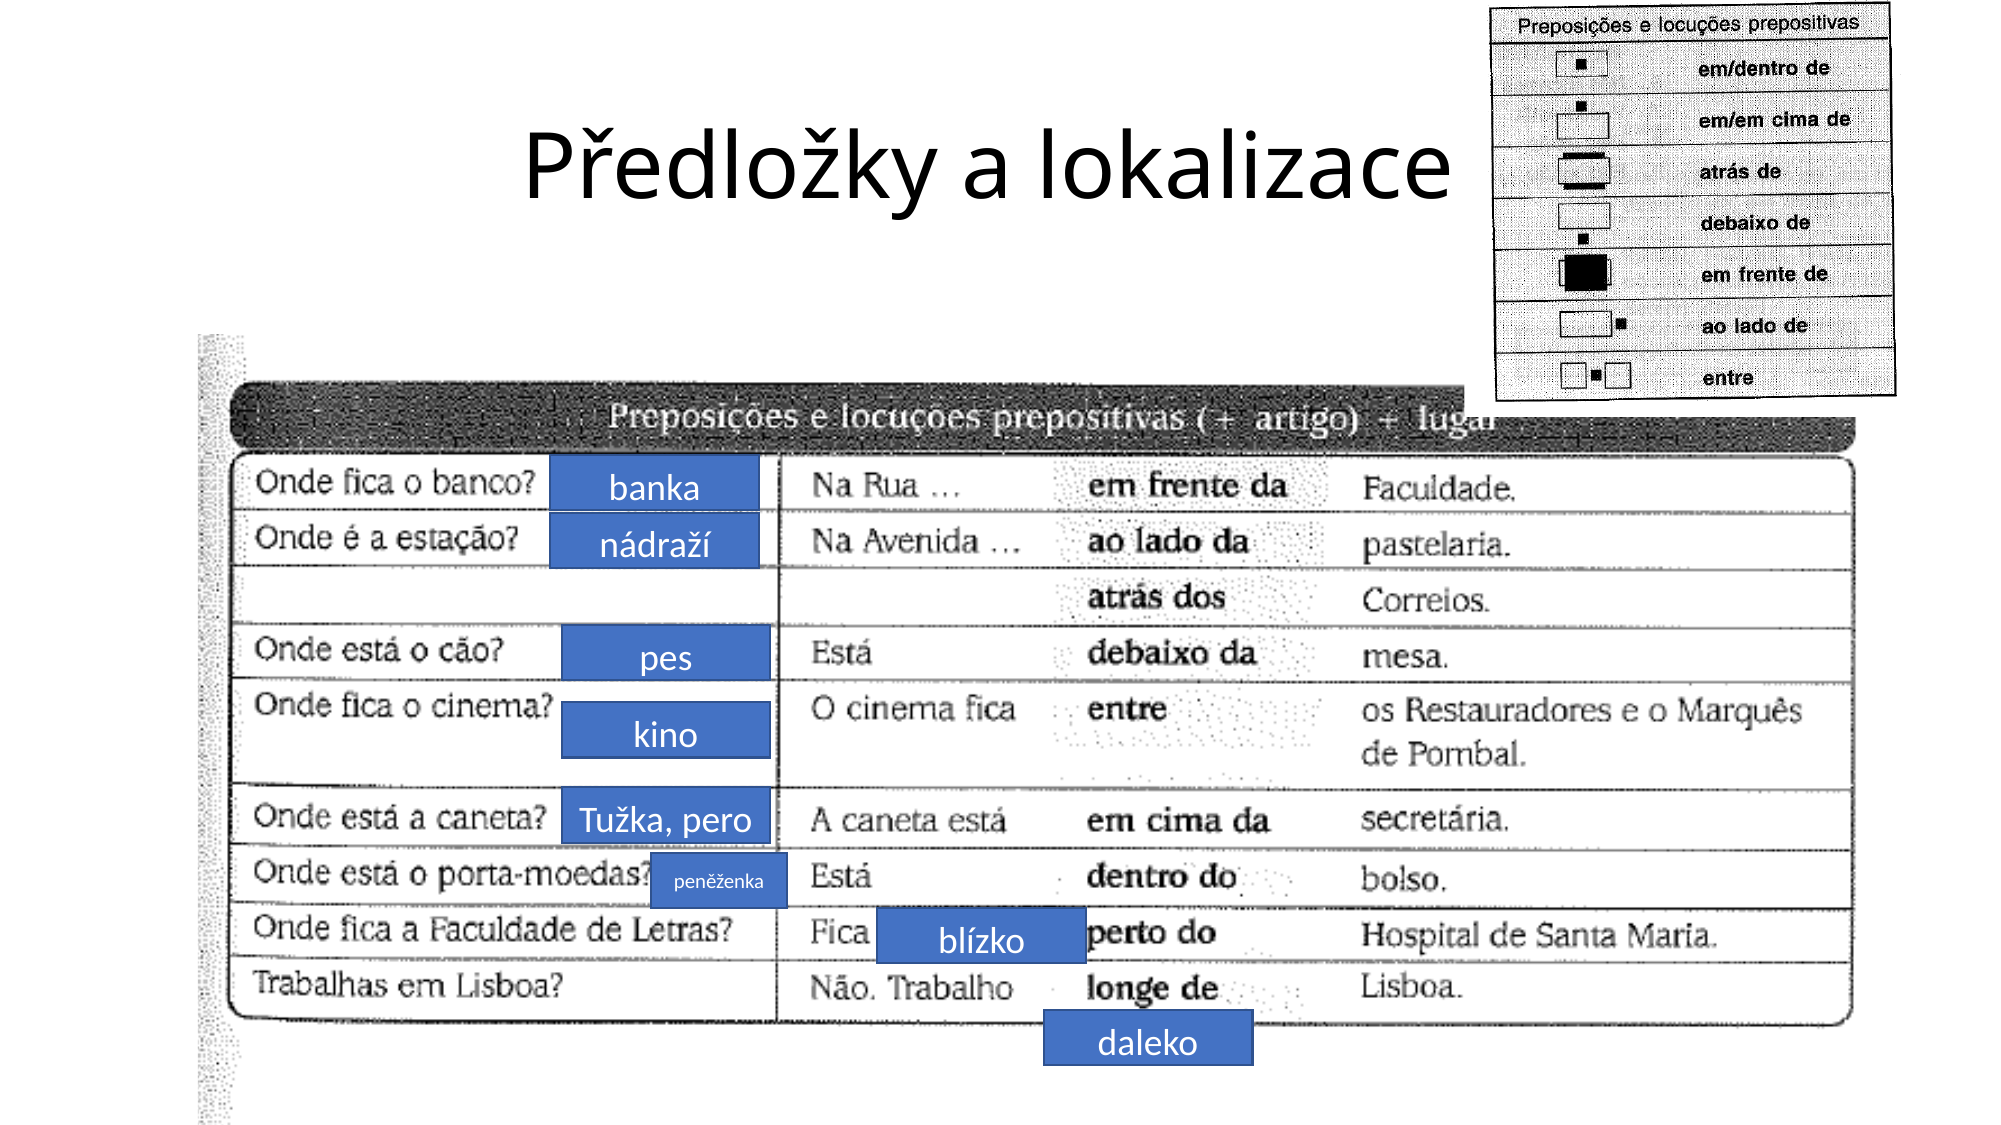

# Předložky a lokalizace
banka
nádraží
pes
kino
Tužka, pero
peněženka
blízko
daleko